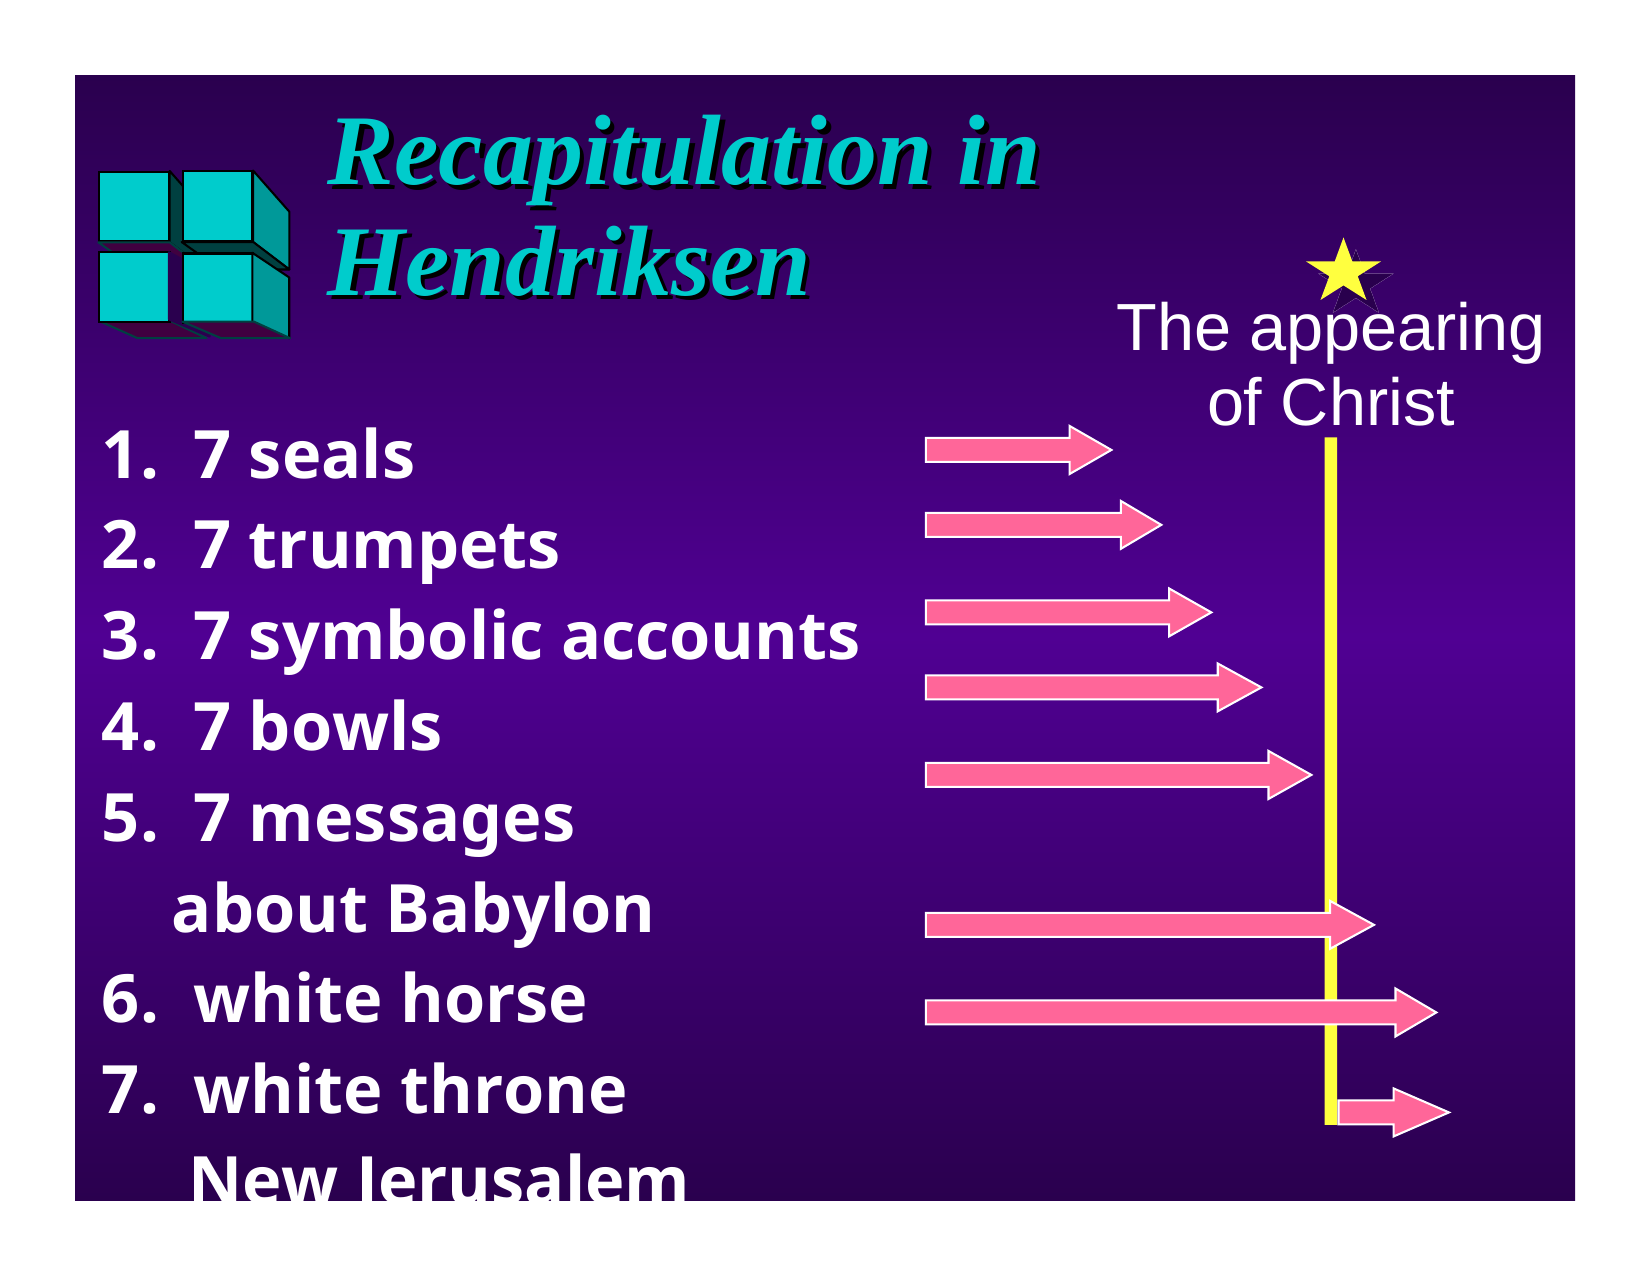

# Recapitulation in Hendriksen
The appearing
of Christ
1. 7 seals
2. 7 trumpets
3. 7 symbolic accounts
4. 7 bowls
5. 7 messages
 about Babylon
6. white horse
7. white throne
 New Jerusalem